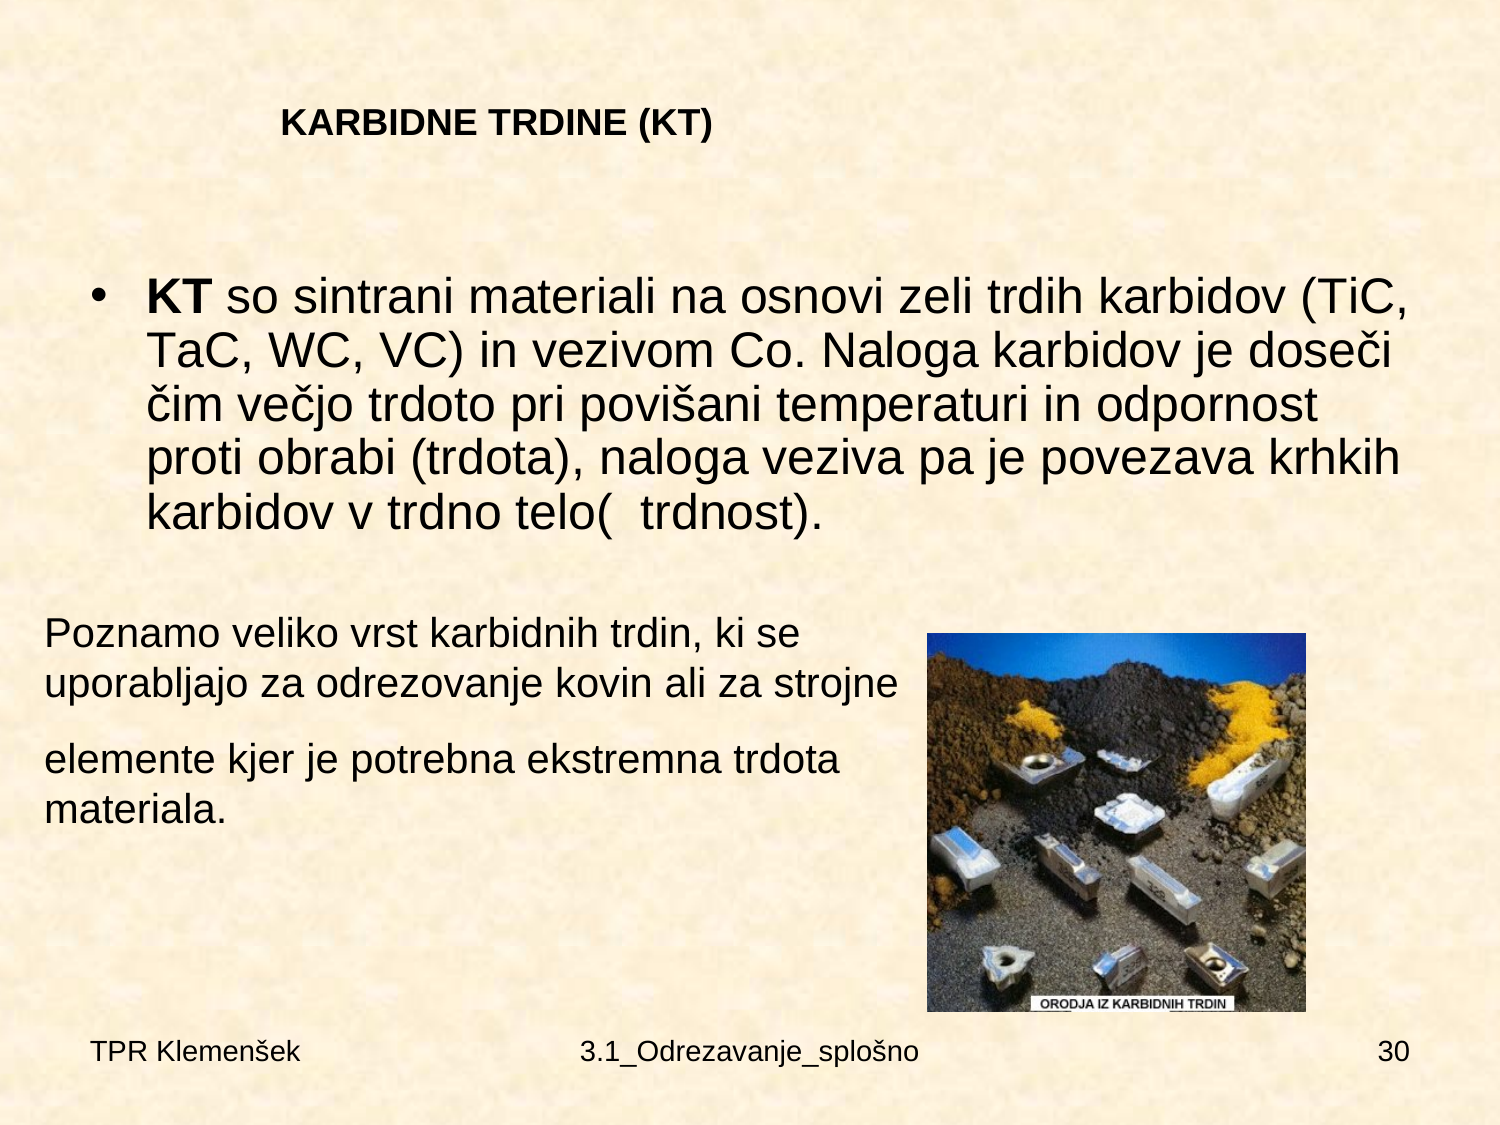

KARBIDNE TRDINE (KT)
# KT so sintrani materiali na osnovi zeli trdih karbidov (TiC, TaC, WC, VC) in vezivom Co. Naloga karbidov je doseči čim večjo trdoto pri povišani temperaturi in odpornost proti obrabi (trdota), naloga veziva pa je povezava krhkih karbidov v trdno telo( trdnost).
Poznamo veliko vrst karbidnih trdin, ki se uporabljajo za odrezovanje kovin ali za strojne
elemente kjer je potrebna ekstremna trdota materiala.
TPR Klemenšek
3.1_Odrezavanje_splošno